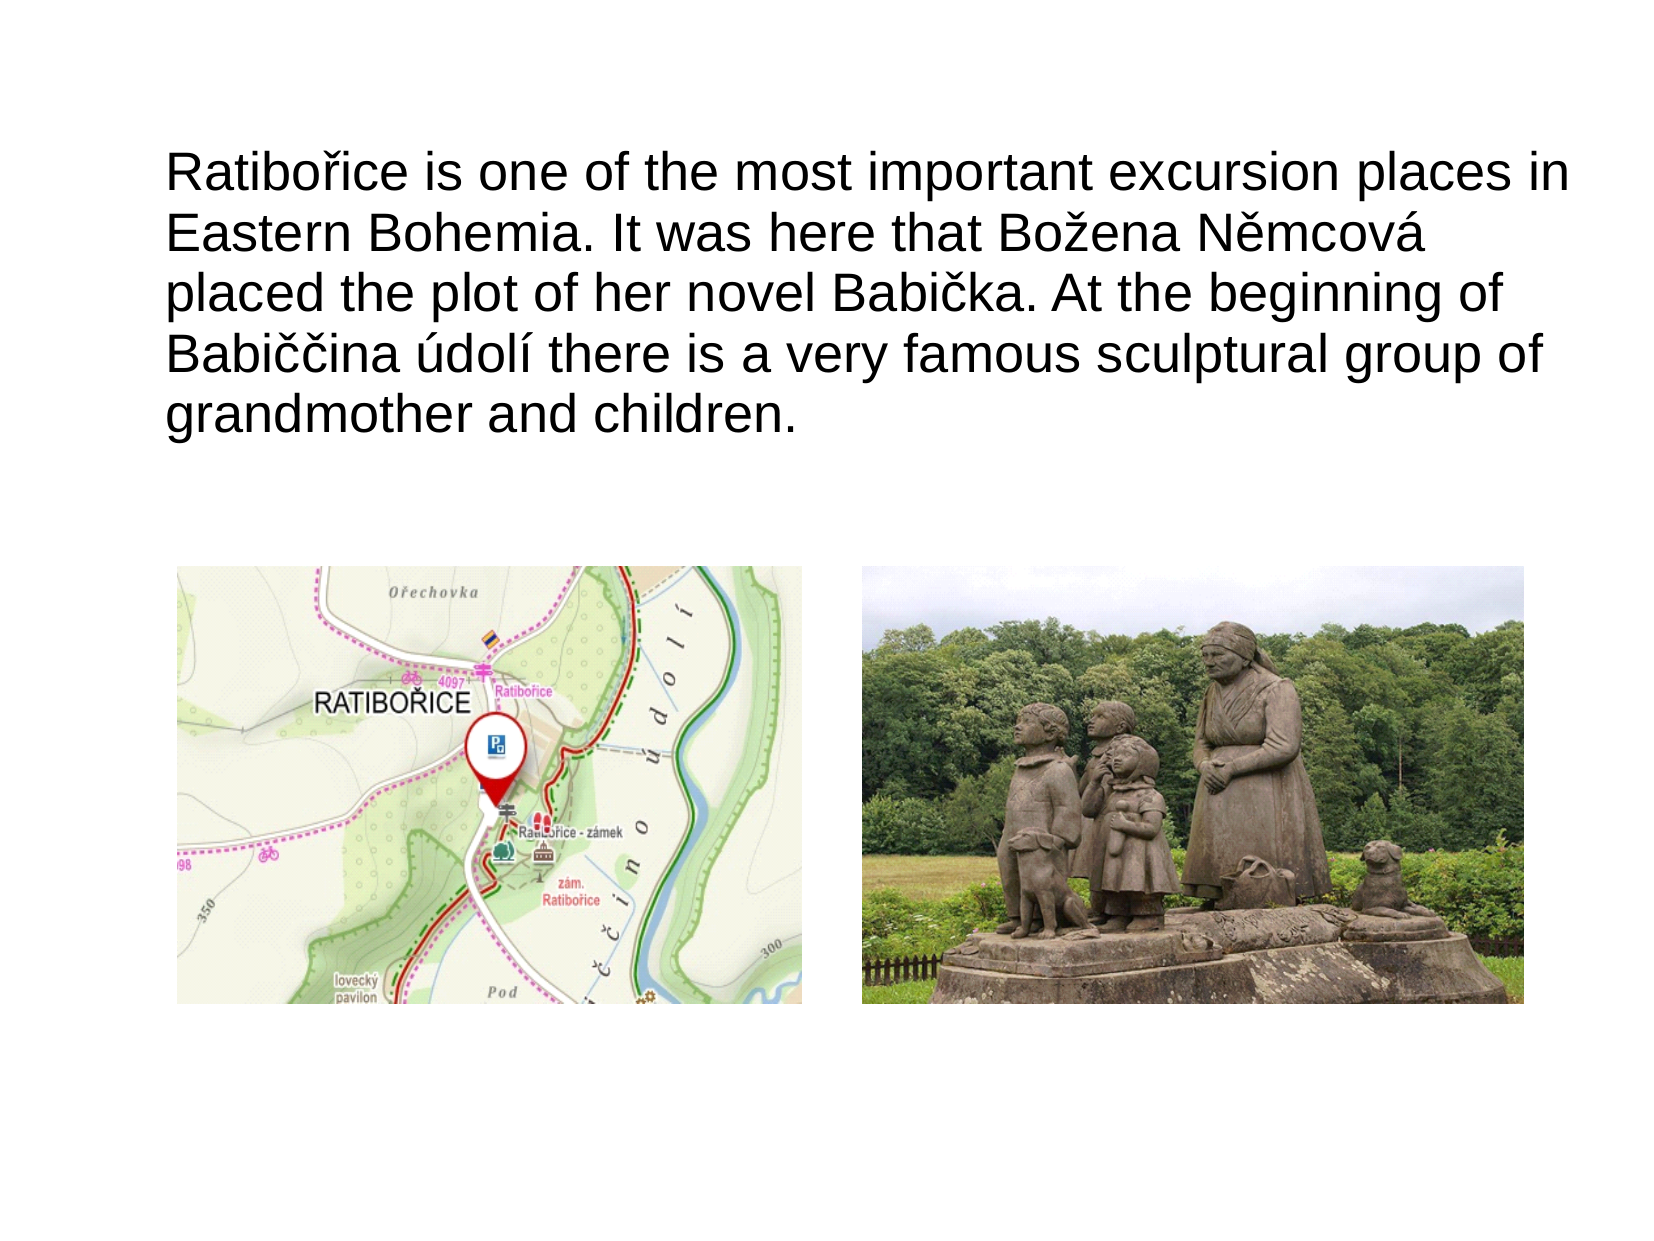

# Ratibořice is one of the most important excursion places in Eastern Bohemia. It was here that Božena Němcová placed the plot of her novel Babička. At the beginning of Babiččina údolí there is a very famous sculptural group of grandmother and children.